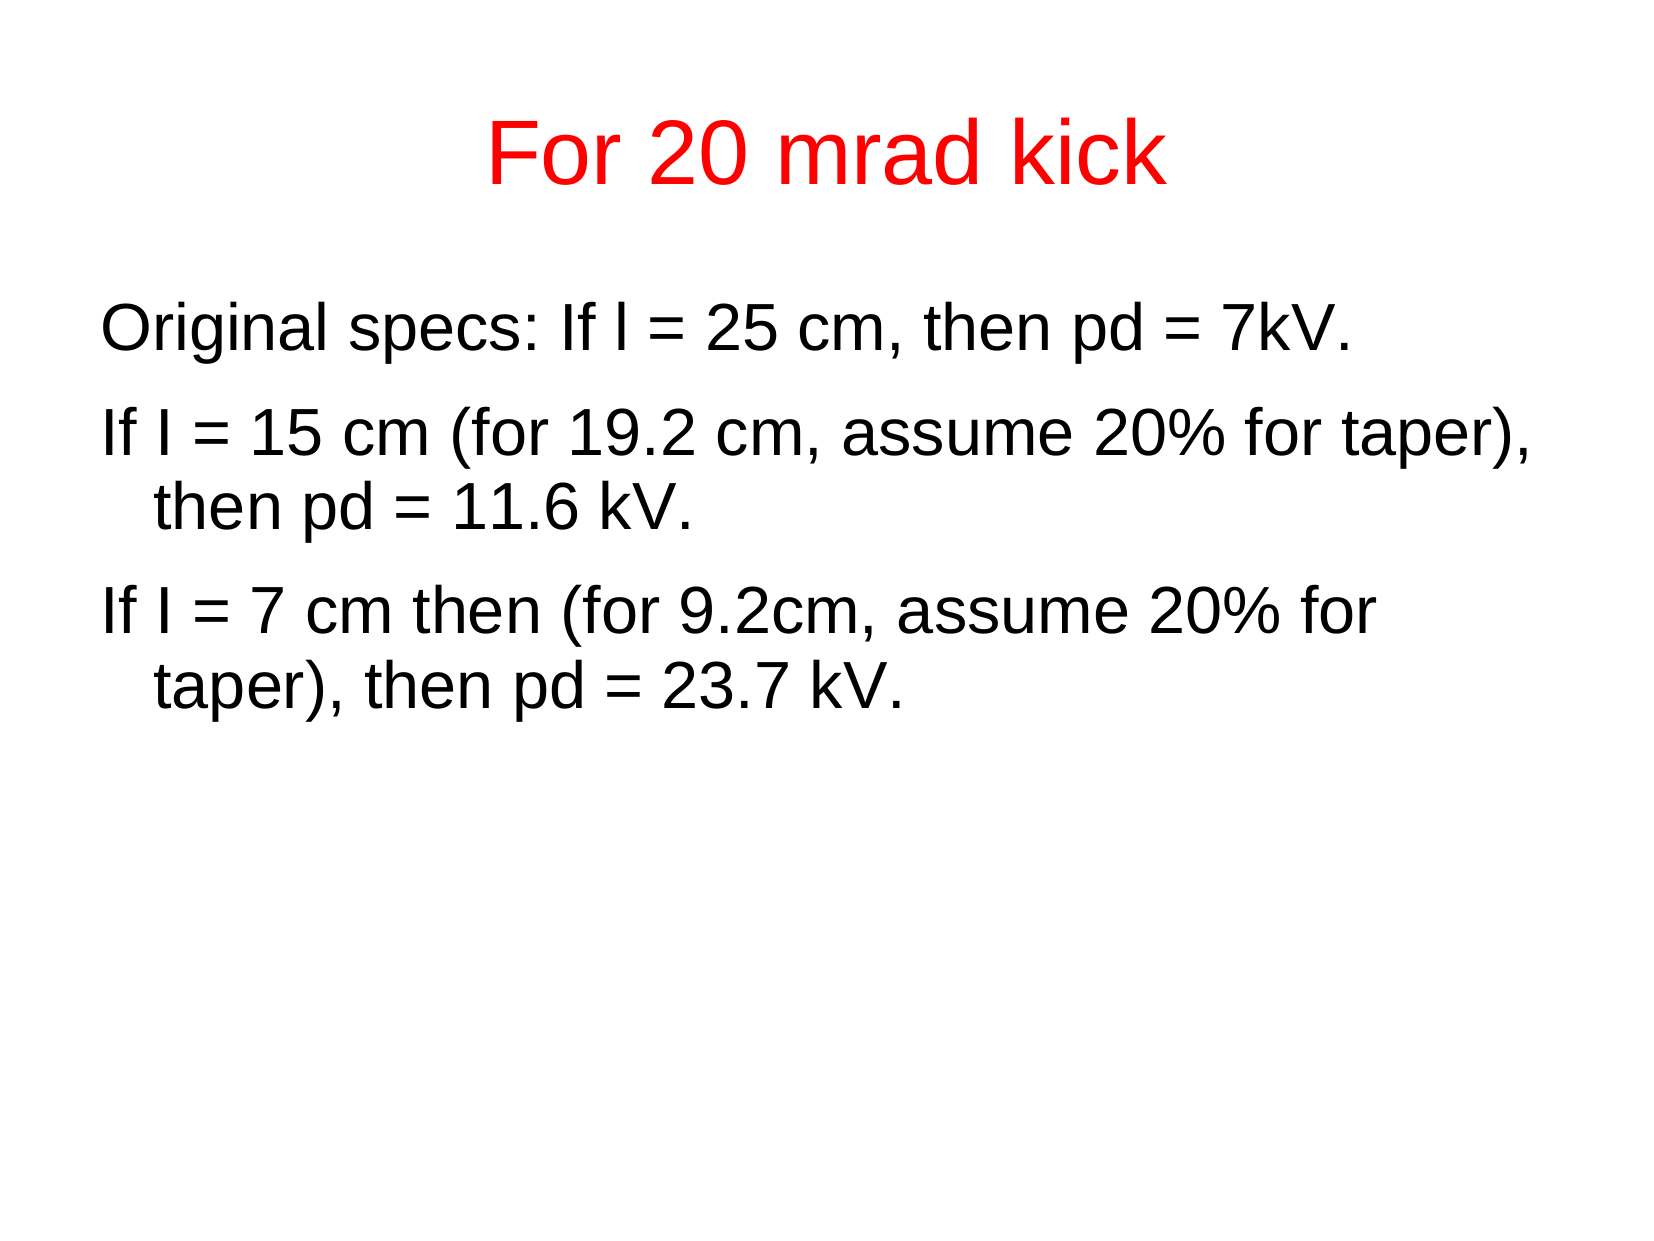

# For 20 mrad kick
Original specs: If l = 25 cm, then pd = 7kV.
If I = 15 cm (for 19.2 cm, assume 20% for taper), then pd = 11.6 kV.
If I = 7 cm then (for 9.2cm, assume 20% for taper), then pd = 23.7 kV.